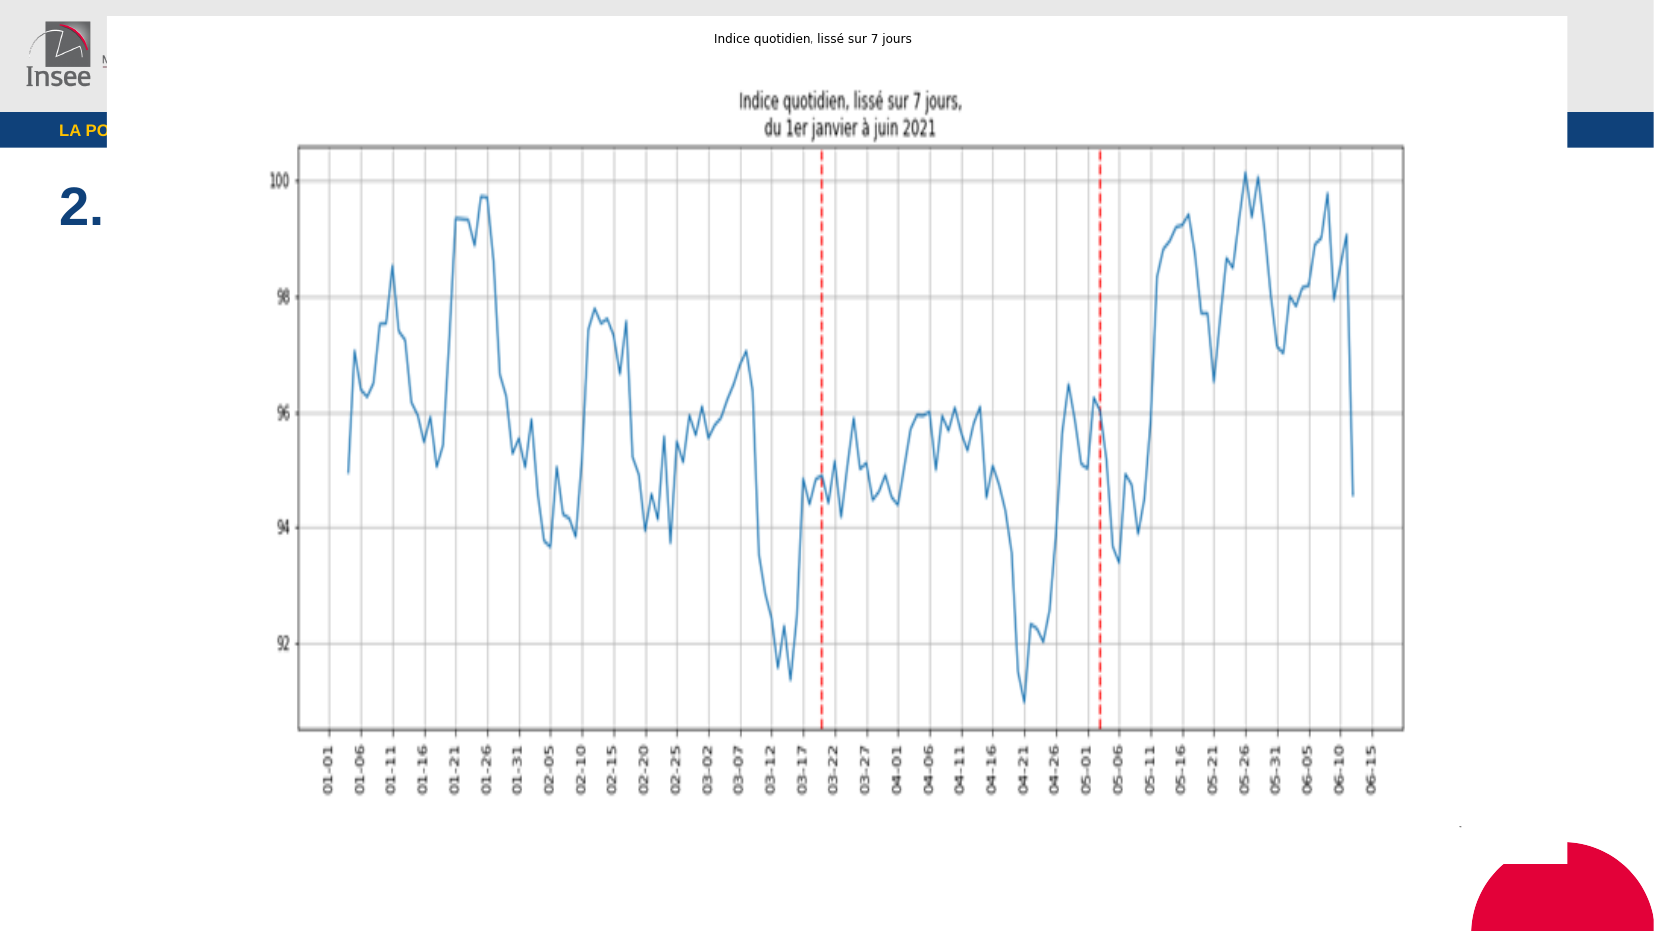

# Analyse économique
La poursuite des travaux sur l'Indicateur de Sentiment Médiatique
2.1 – analyse visuelle